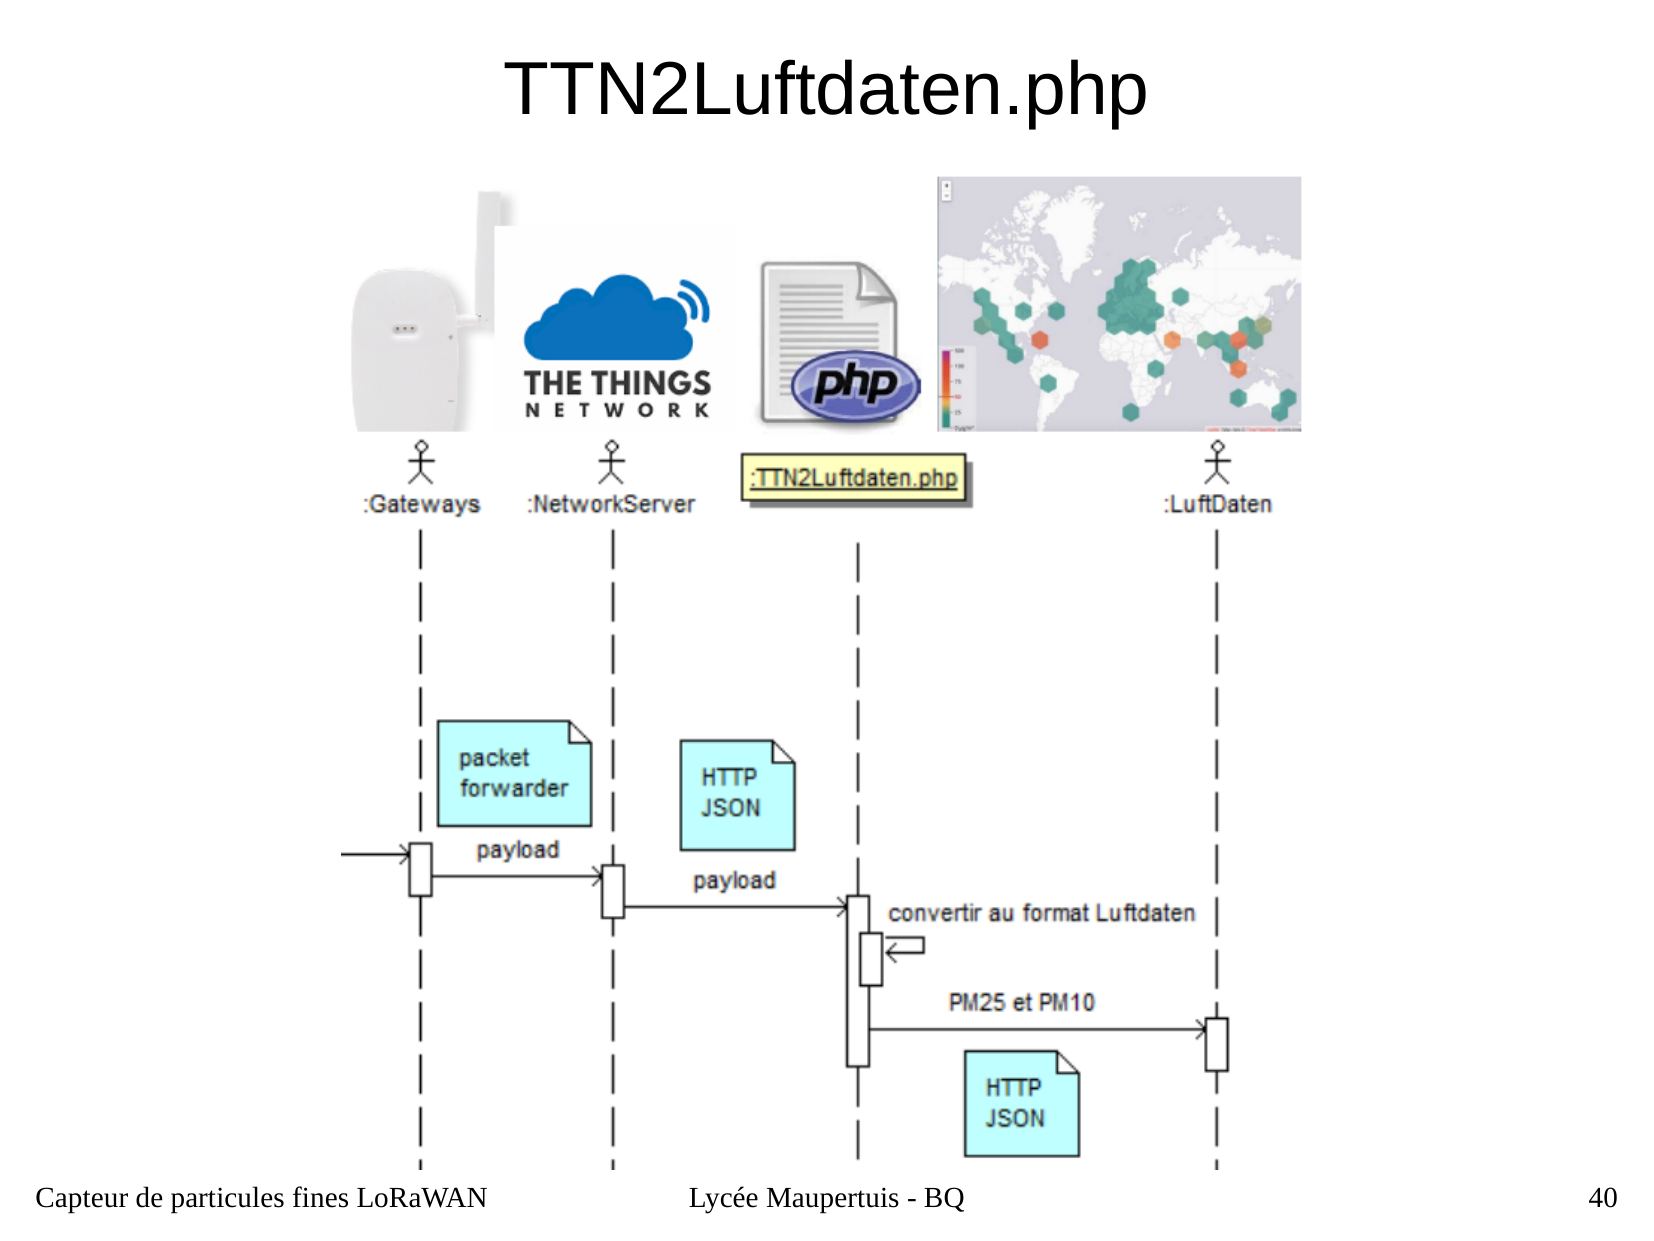

# TTN2Luftdaten.php
Capteur de particules fines LoRaWAN
Lycée Maupertuis - BQ
40